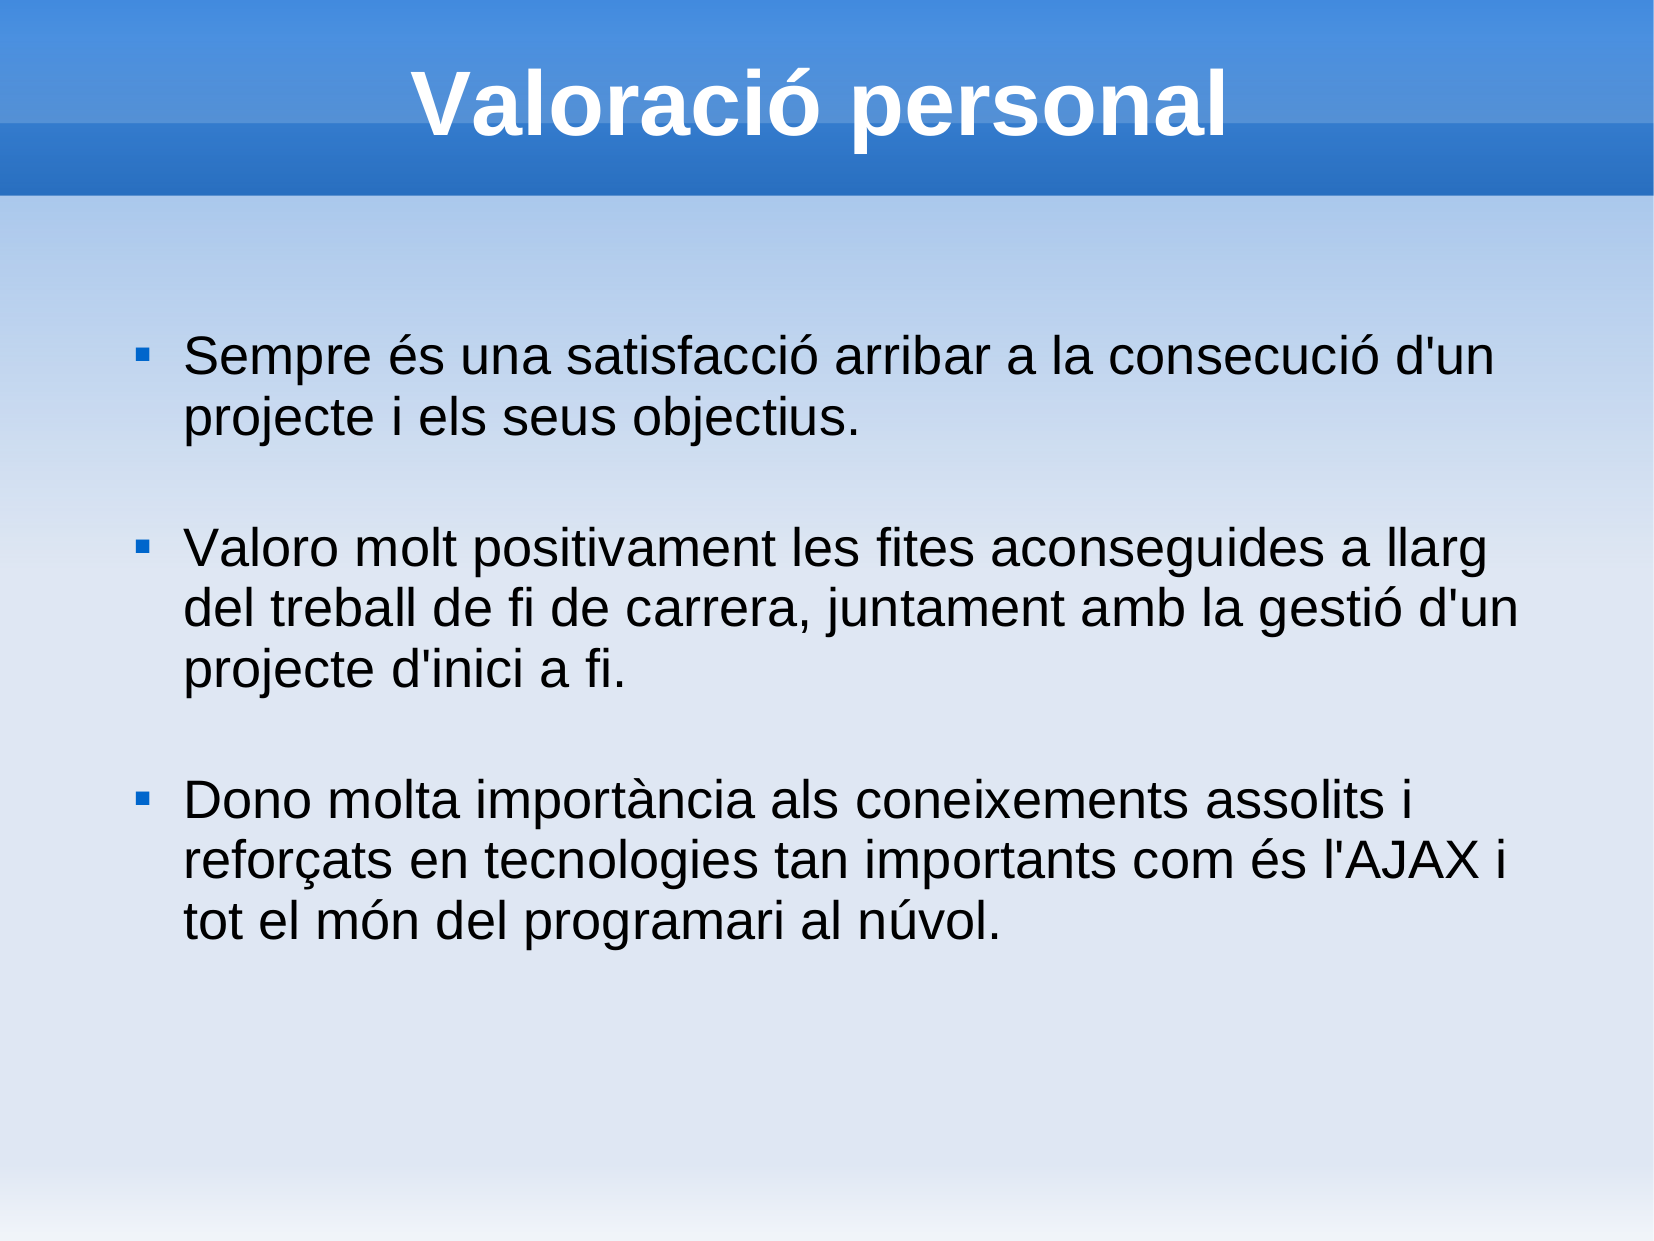

# Valoració personal
Sempre és una satisfacció arribar a la consecució d'un projecte i els seus objectius.
Valoro molt positivament les fites aconseguides a llarg del treball de fi de carrera, juntament amb la gestió d'un projecte d'inici a fi.
Dono molta importància als coneixements assolits i reforçats en tecnologies tan importants com és l'AJAX i tot el món del programari al núvol.